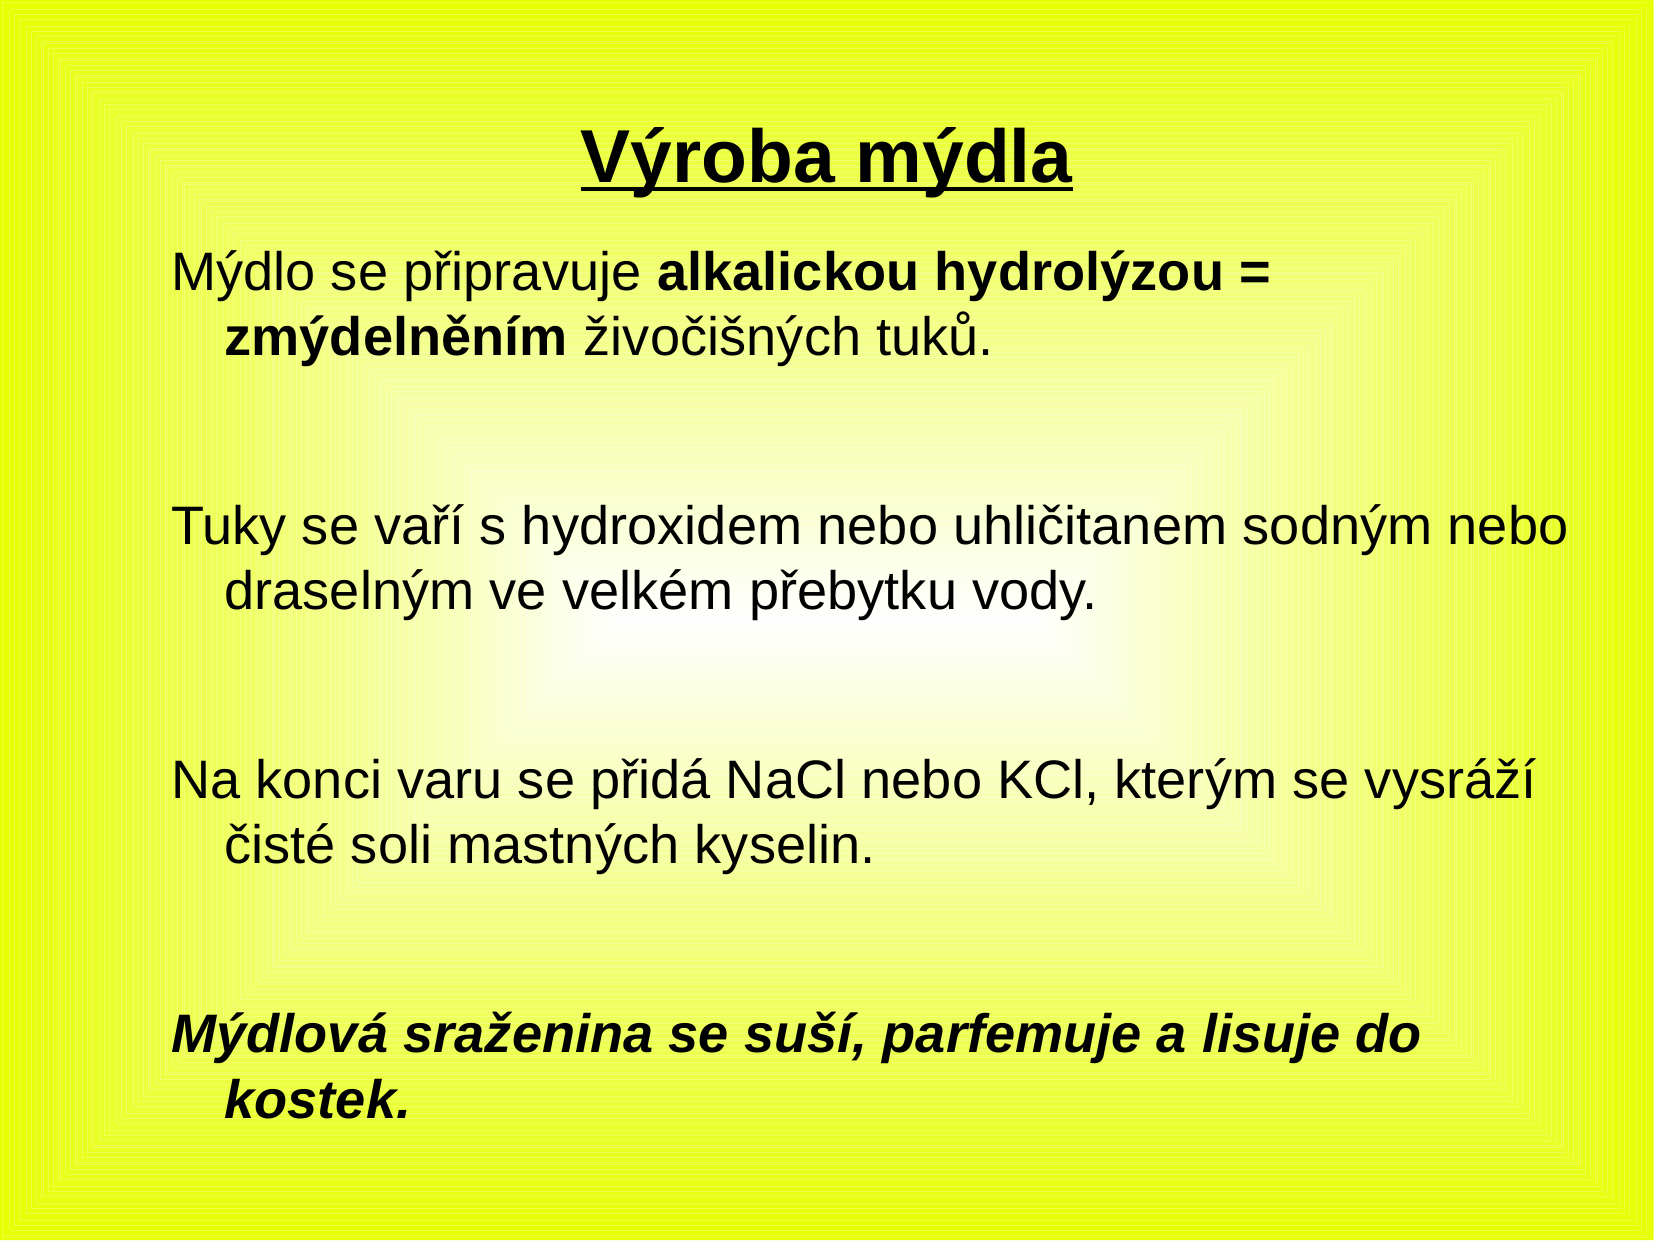

# Výroba mýdla
Mýdlo se připravuje alkalickou hydrolýzou = zmýdelněním živočišných tuků.
Tuky se vaří s hydroxidem nebo uhličitanem sodným nebo draselným ve velkém přebytku vody.
Na konci varu se přidá NaCl nebo KCl, kterým se vysráží čisté soli mastných kyselin.
Mýdlová sraženina se suší, parfemuje a lisuje do kostek.